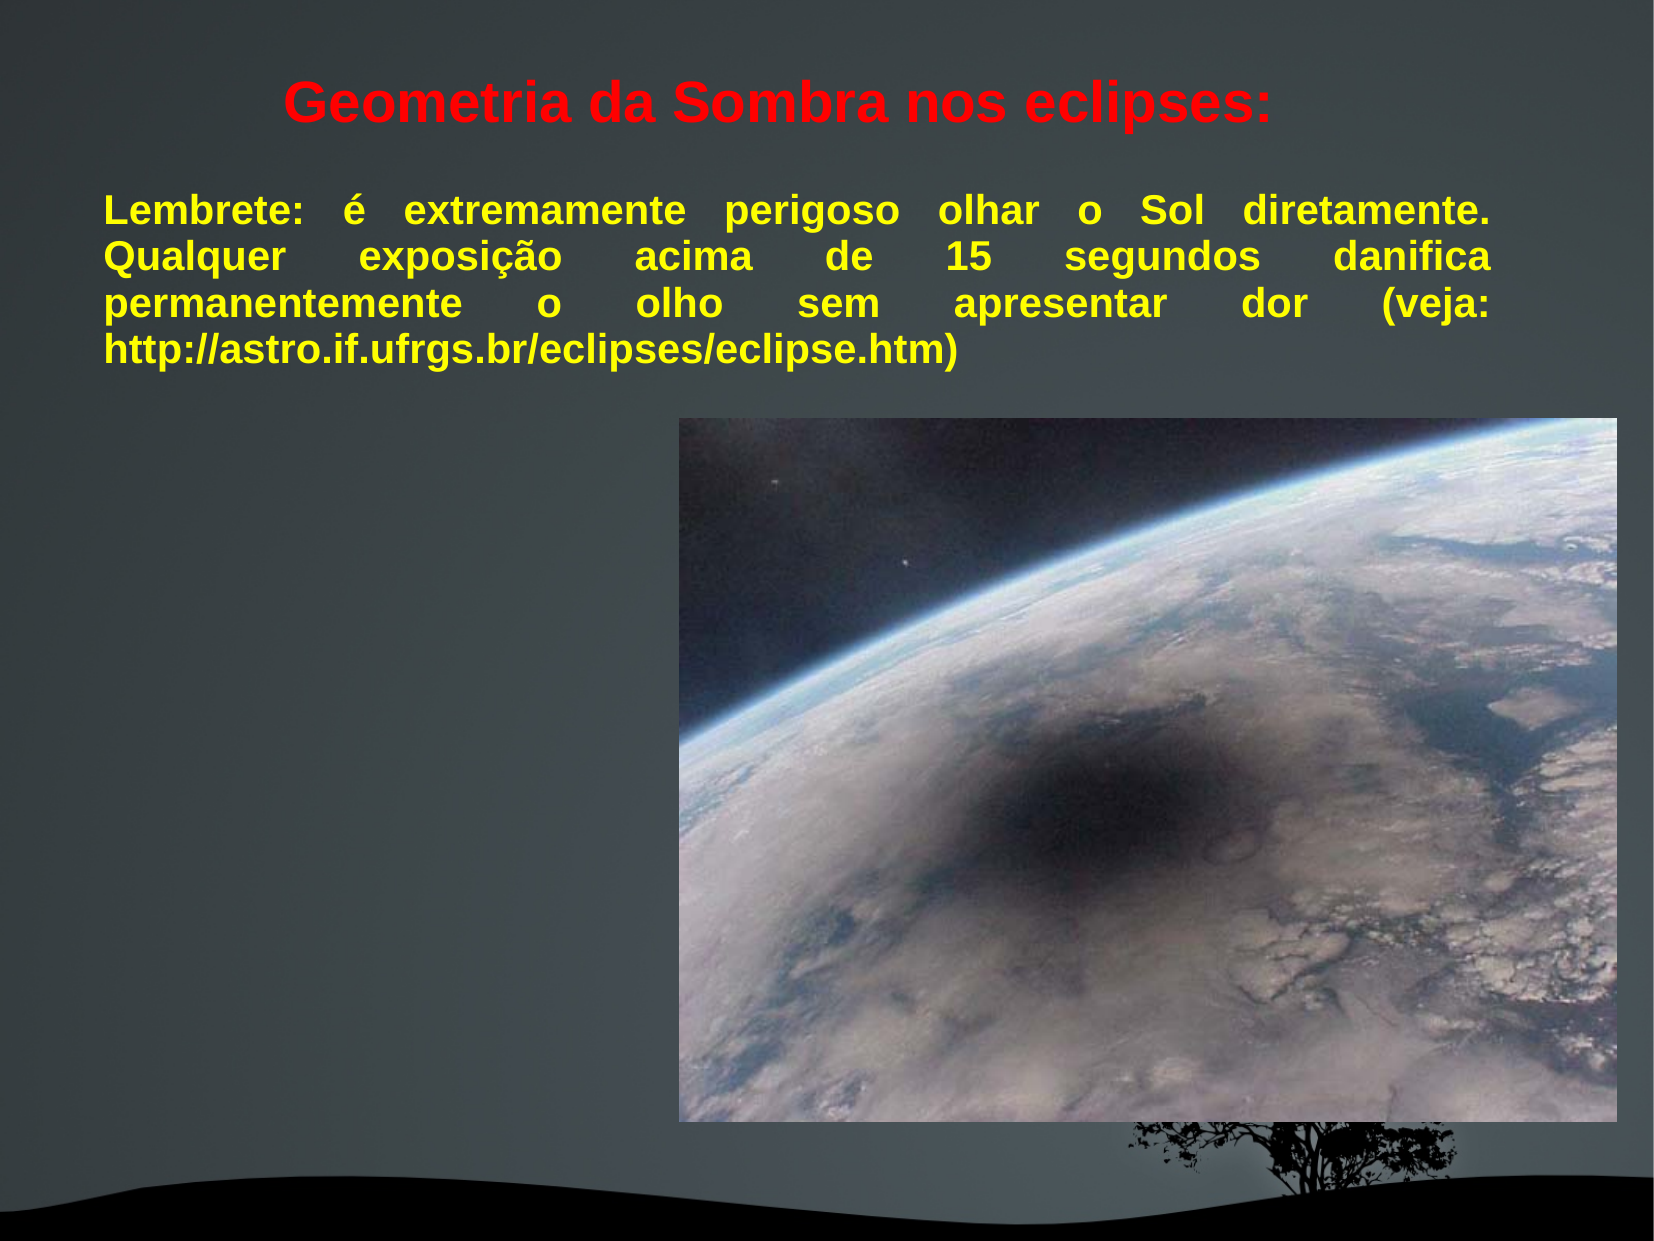

Geometria da Sombra nos eclipses:
Lembrete: é extremamente perigoso olhar o Sol diretamente. Qualquer exposição acima de 15 segundos danifica permanentemente o olho sem apresentar dor (veja: http://astro.if.ufrgs.br/eclipses/eclipse.htm)